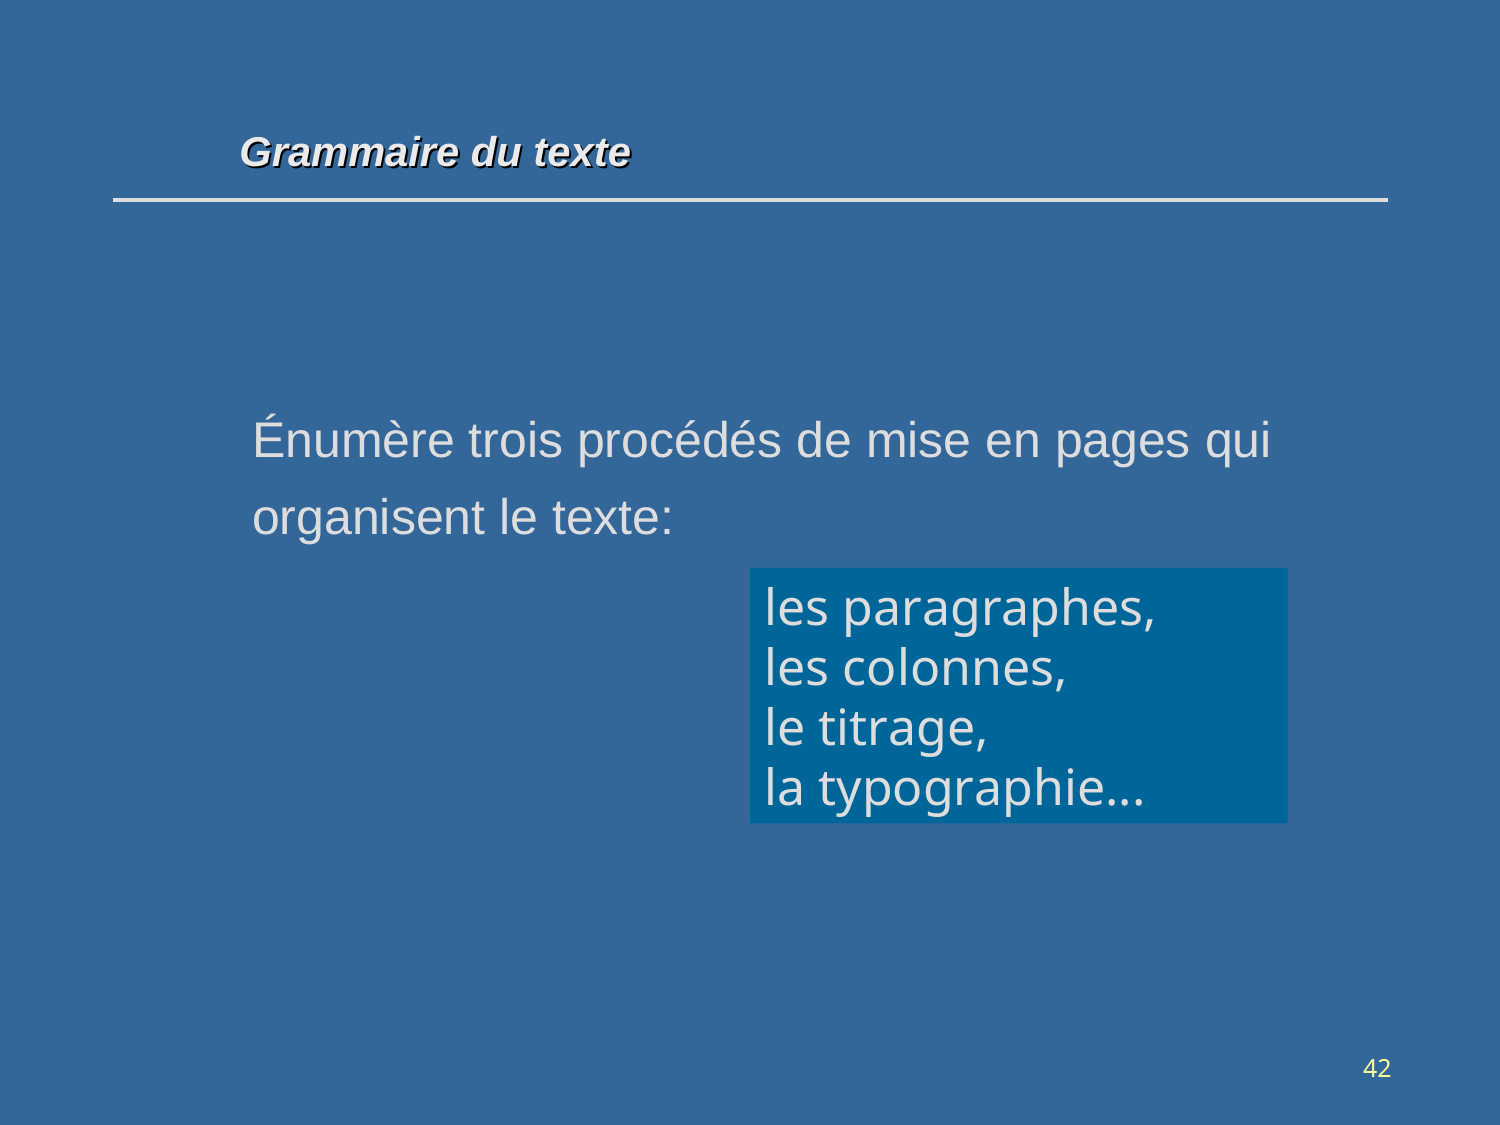

Grammaire du texte
Énumère trois procédés de mise en pages qui organisent le texte:
les paragraphes,
les colonnes,
le titrage,
la typographie...
42